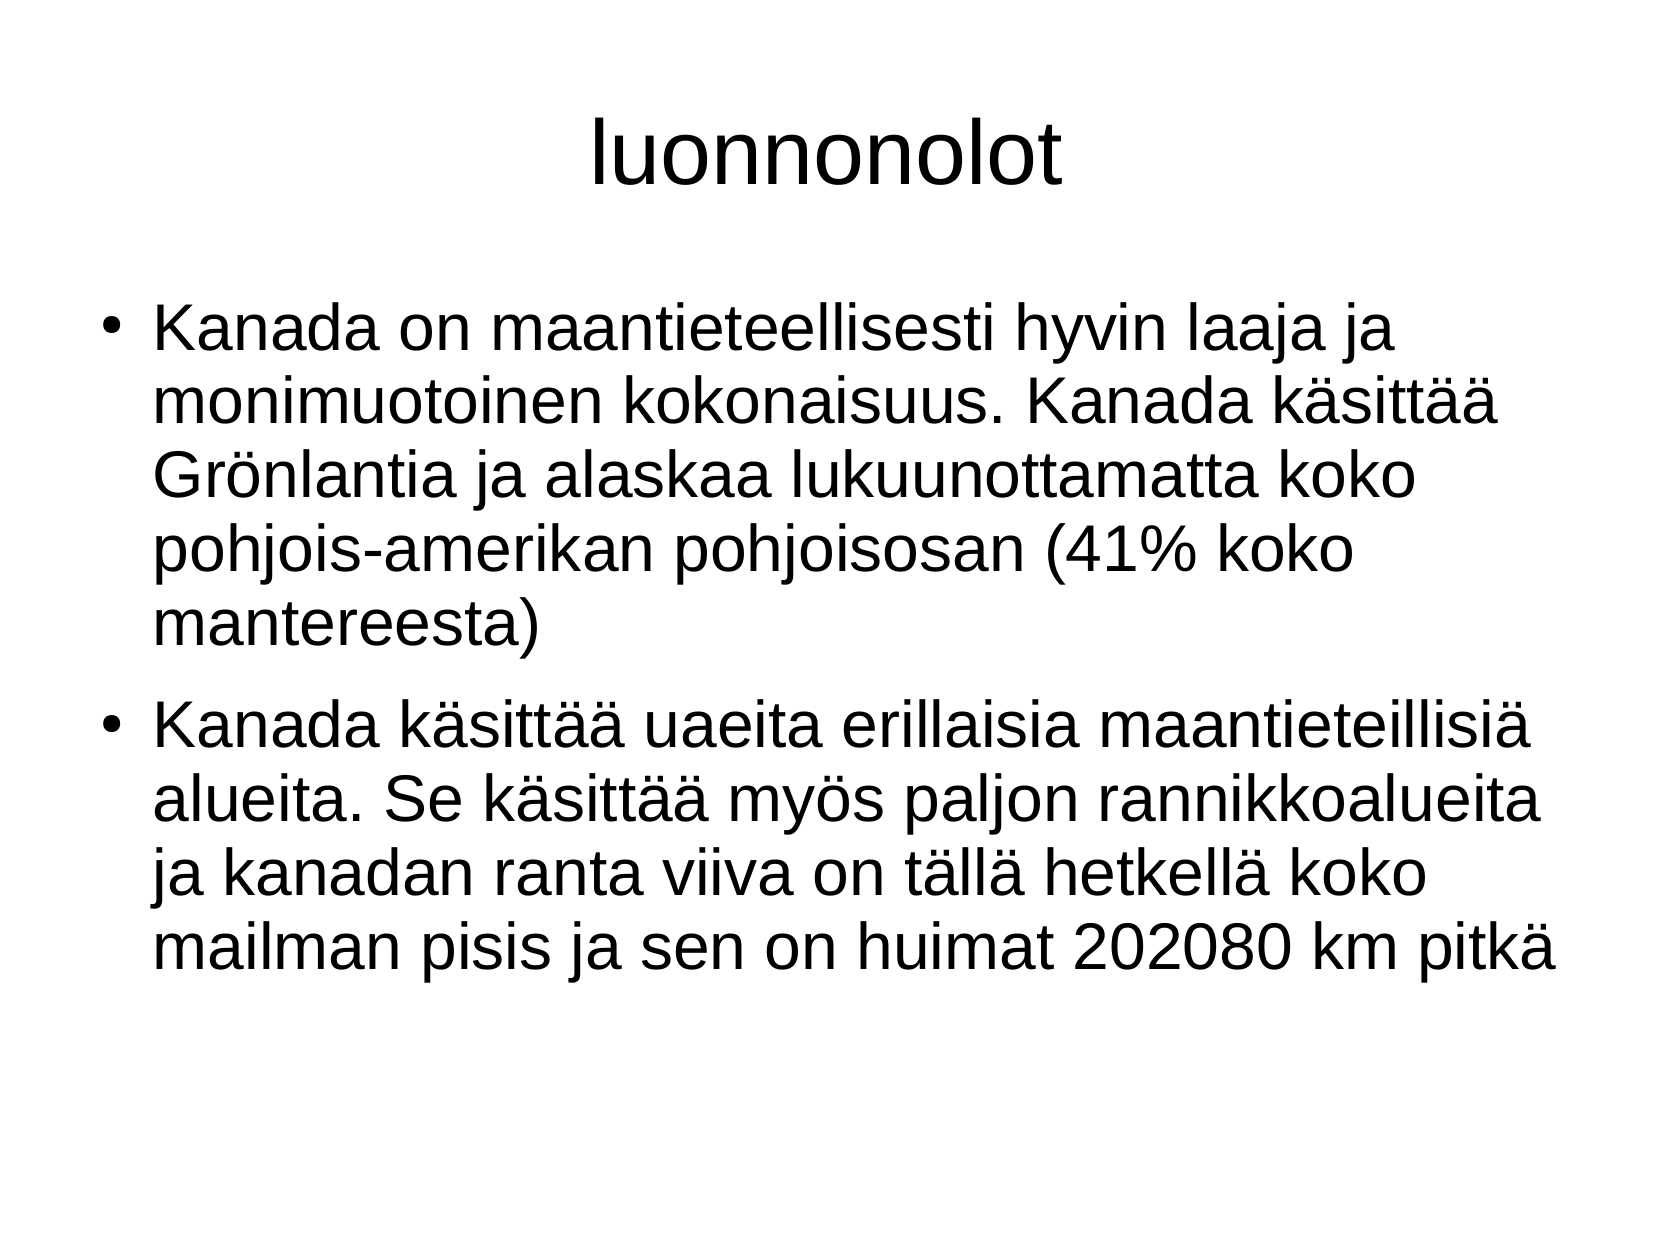

# luonnonolot
Kanada on maantieteellisesti hyvin laaja ja monimuotoinen kokonaisuus. Kanada käsittää Grönlantia ja alaskaa lukuunottamatta koko pohjois-amerikan pohjoisosan (41% koko mantereesta)
Kanada käsittää uaeita erillaisia maantieteillisiä alueita. Se käsittää myös paljon rannikkoalueita ja kanadan ranta viiva on tällä hetkellä koko mailman pisis ja sen on huimat 202080 km pitkä